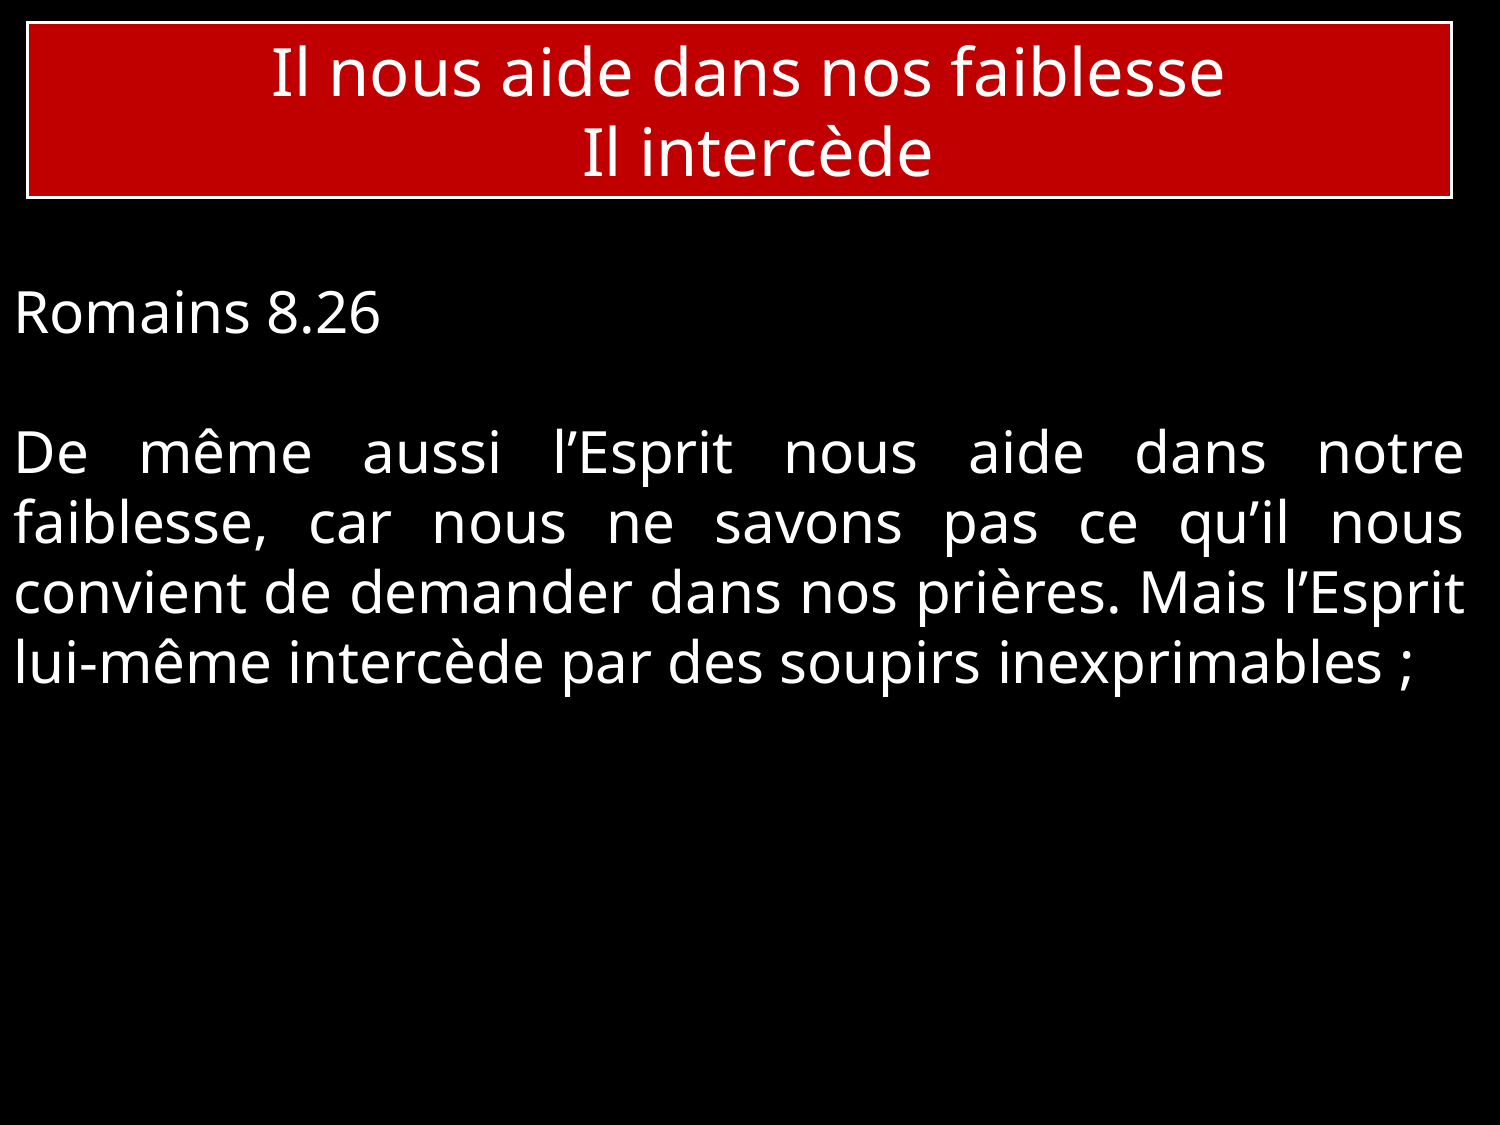

Il nous aide dans nos faiblesse
Il intercède
Romains 8.26
De même aussi l’Esprit nous aide dans notre faiblesse, car nous ne savons pas ce qu’il nous convient de demander dans nos prières. Mais l’Esprit lui-même intercède par des soupirs inexprimables ;